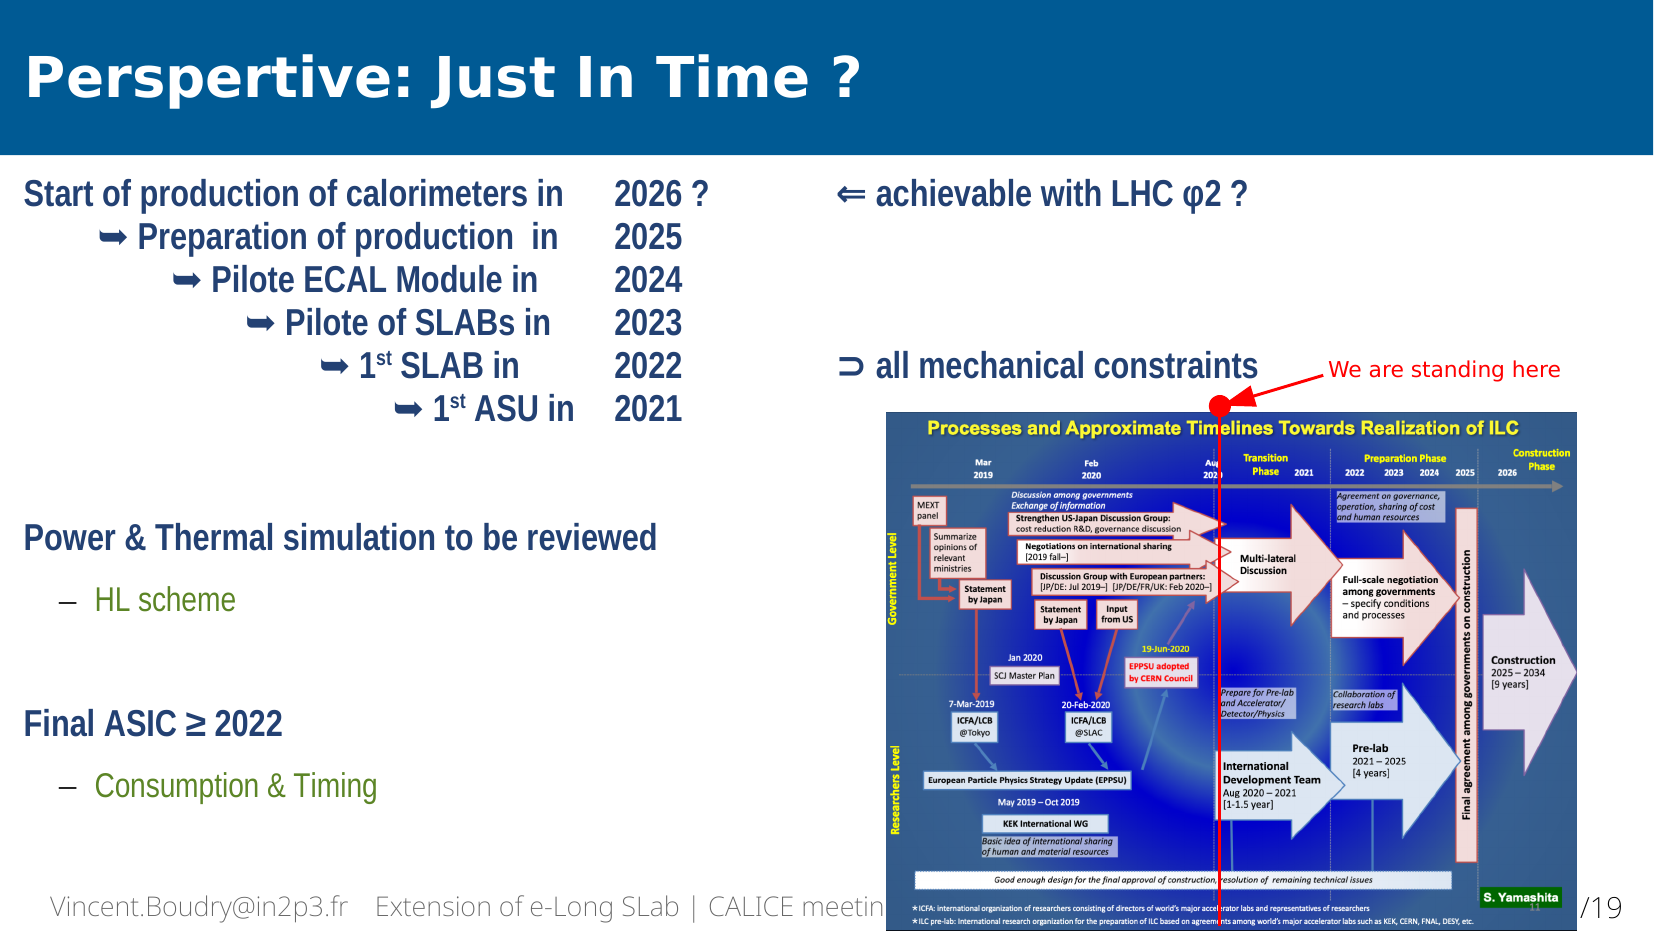

# Perspertive: Just In Time ?
Start of production of calorimeters in 	2026 ?		⇐ achievable with LHC φ2 ?
	➥ Preparation of production in 	2025
		➥ Pilote ECAL Module in 	2024
			➥ Pilote of SLABs in 	2023
				➥ 1st SLAB in 		2022			⊃ all mechanical constraints
					➥ 1st ASU in	2021
Power & Thermal simulation to be reviewed
HL scheme
Final ASIC ≥ 2022
Consumption & Timing
We are standing here
Vincent.Boudry@in2p3.fr
Extension of e-Long SLab | CALICE meeting | 28/09/2020
11